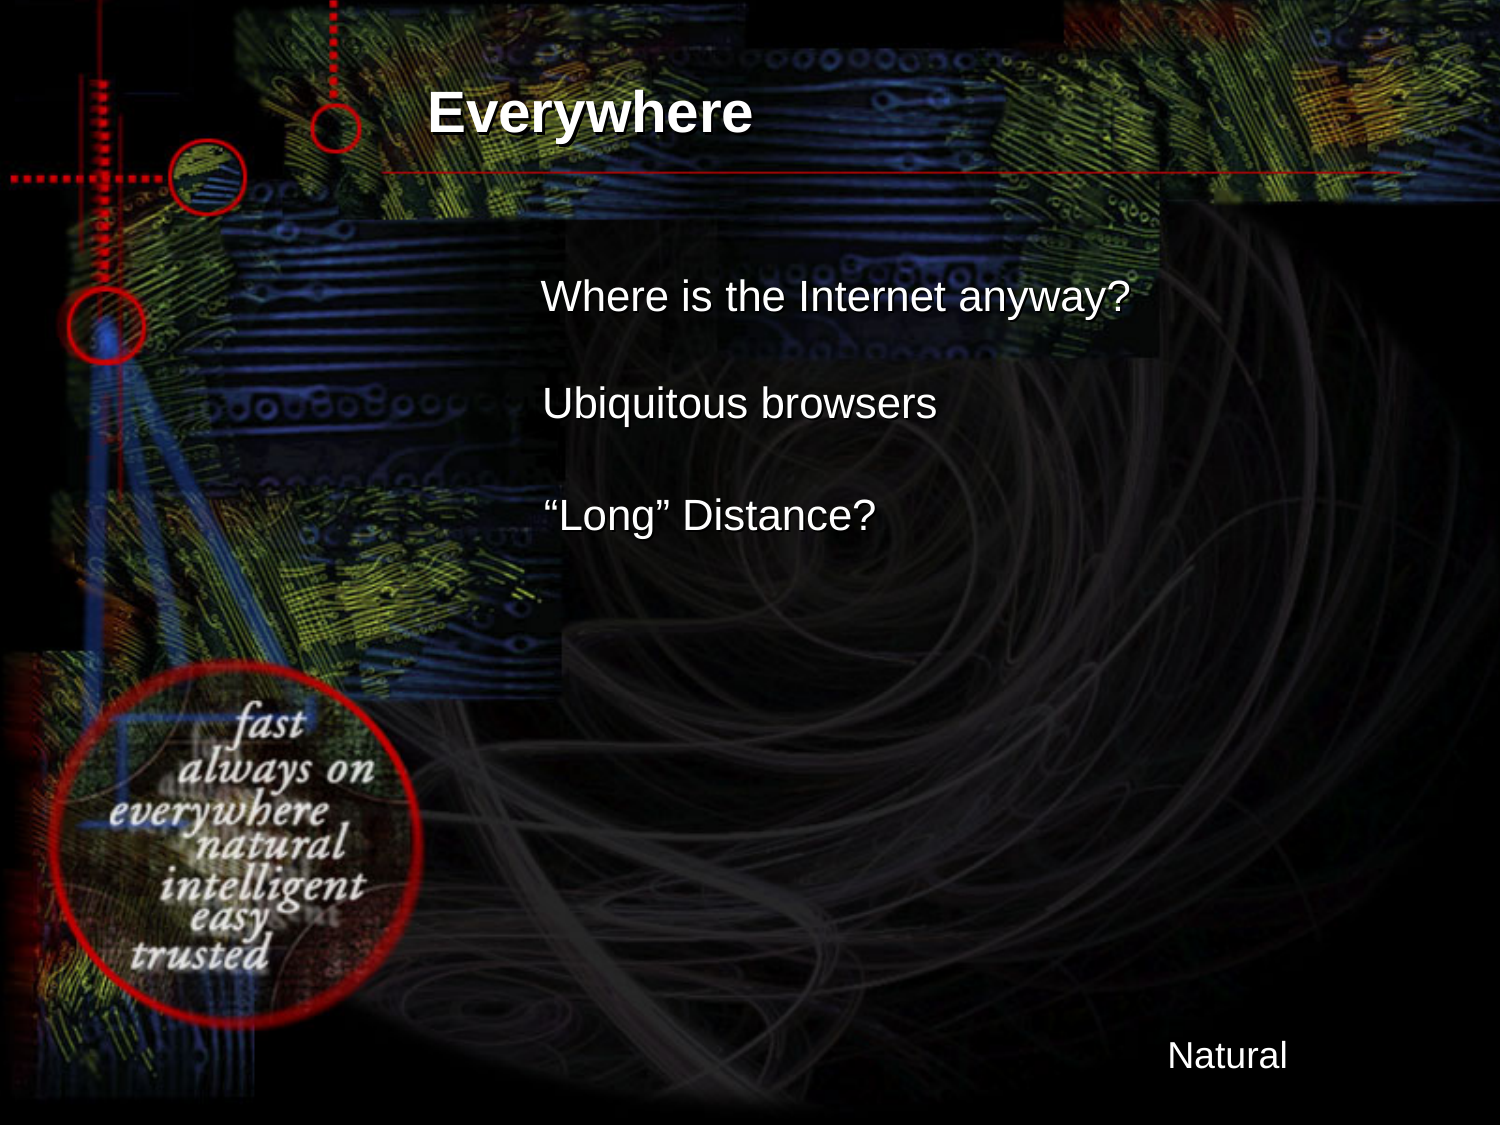

# Everywhere
Where is the Internet anyway?
Ubiquitous browsers
“Long” Distance?
Natural